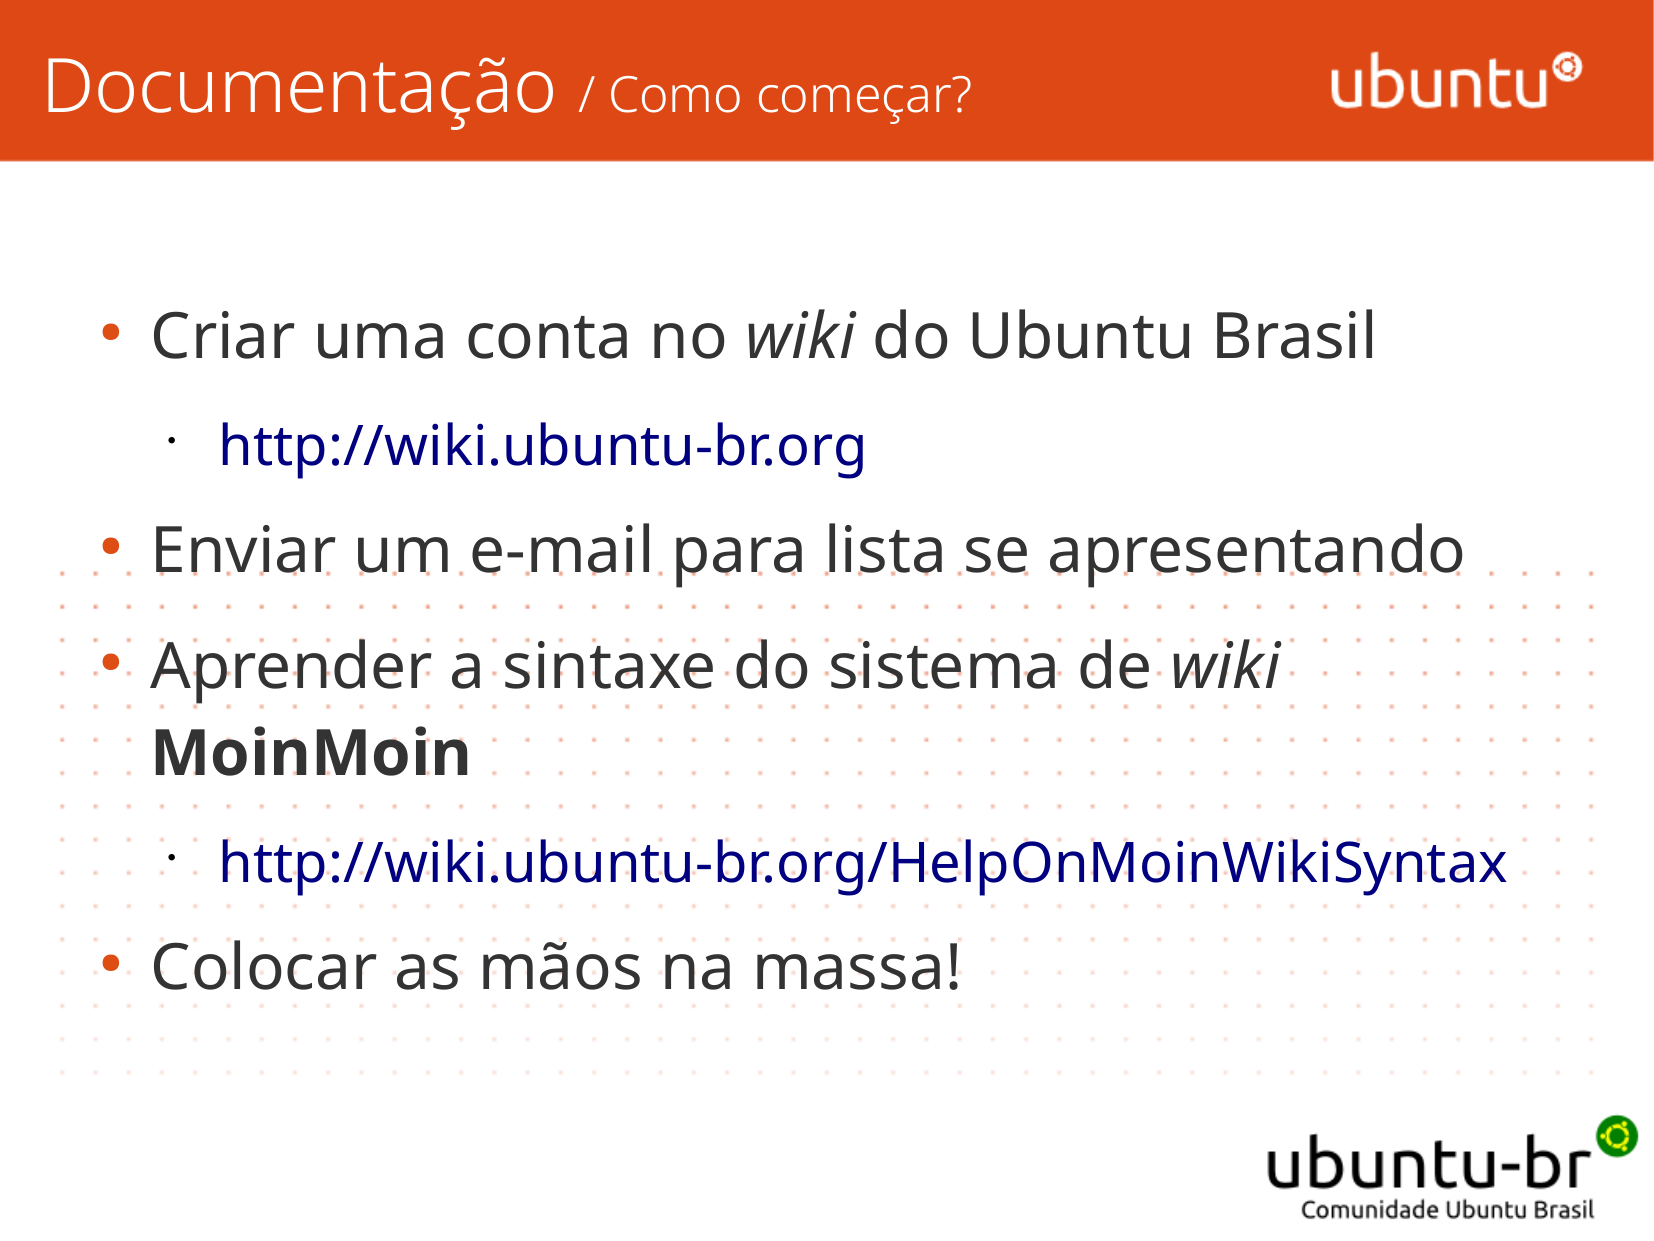

# Documentação / Como começar?
Criar uma conta no wiki do Ubuntu Brasil
http://wiki.ubuntu-br.org
Enviar um e-mail para lista se apresentando
Aprender a sintaxe do sistema de wiki MoinMoin
http://wiki.ubuntu-br.org/HelpOnMoinWikiSyntax
Colocar as mãos na massa!